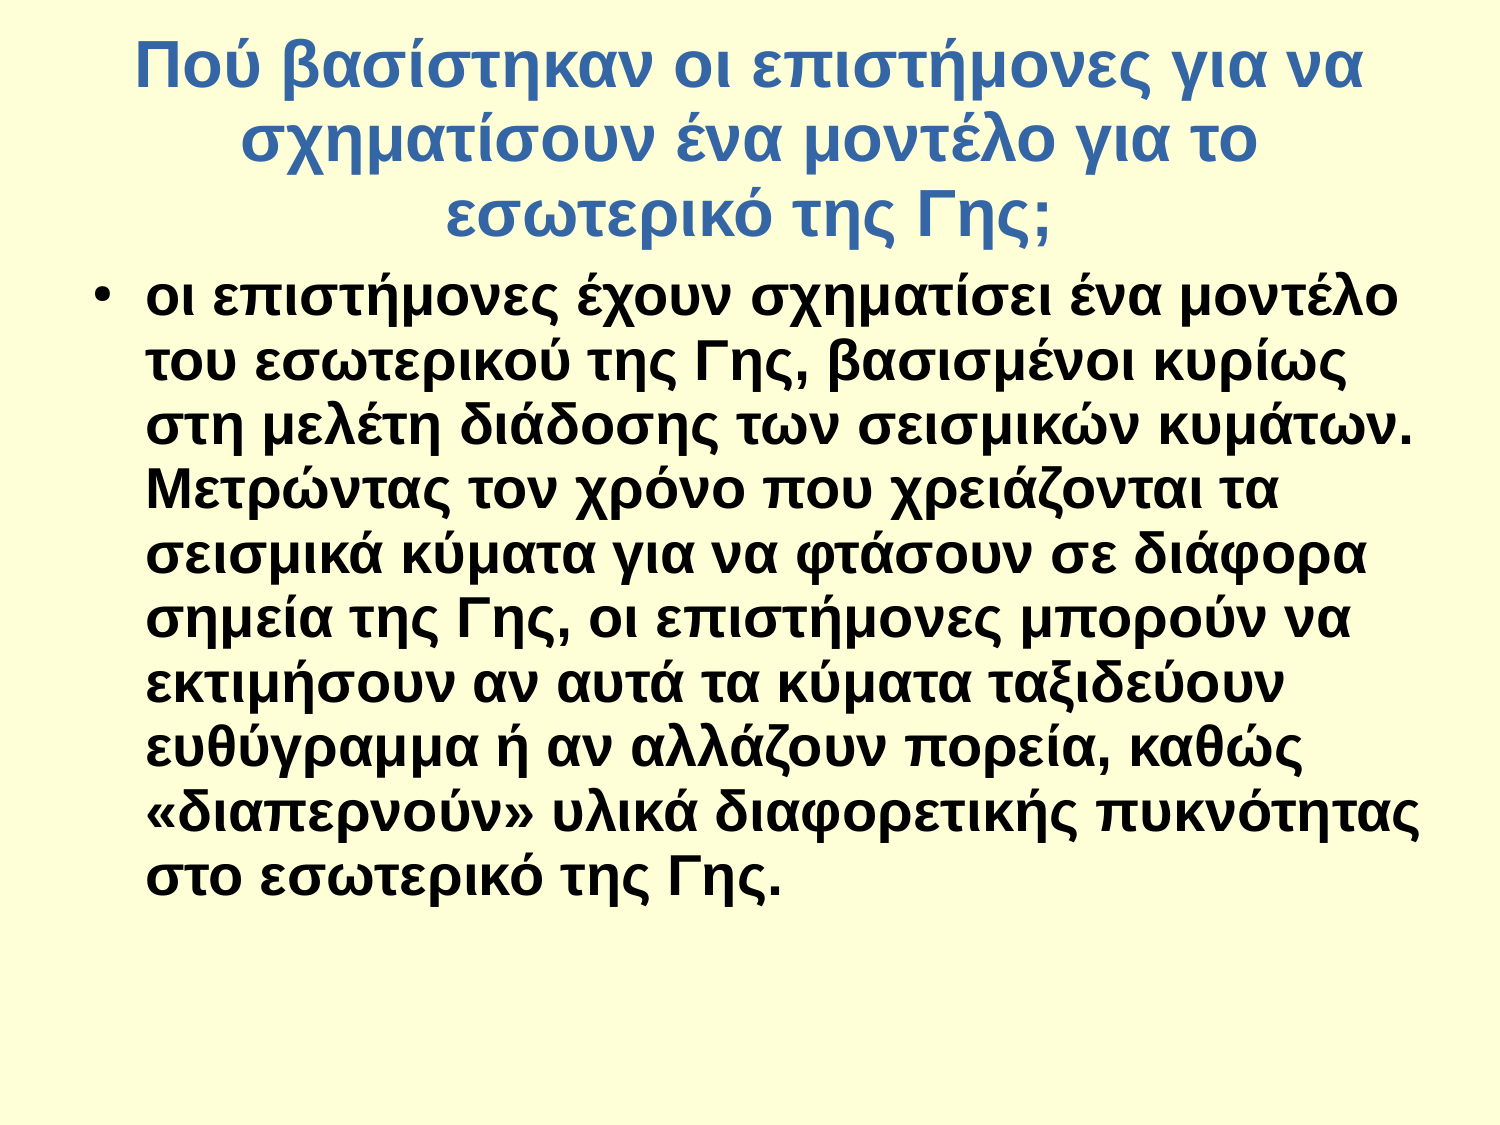

# Πού βασίστηκαν οι επιστήμονες για να σχηματίσουν ένα μοντέλο για το εσωτερικό της Γης;
οι επιστήμονες έχουν σχηματίσει ένα μοντέλο του εσωτερικού της Γης, βασισμένοι κυρίως στη μελέτη διάδοσης των σεισμικών κυμάτων. Μετρώντας τον χρόνο που χρειάζονται τα σεισμικά κύματα για να φτάσουν σε διάφορα σημεία της Γης, οι επιστήμονες μπορούν να εκτιμήσουν αν αυτά τα κύματα ταξιδεύουν ευθύγραμμα ή αν αλλάζουν πορεία, καθώς «διαπερνούν» υλικά διαφορετικής πυκνότητας στο εσωτερικό της Γης.